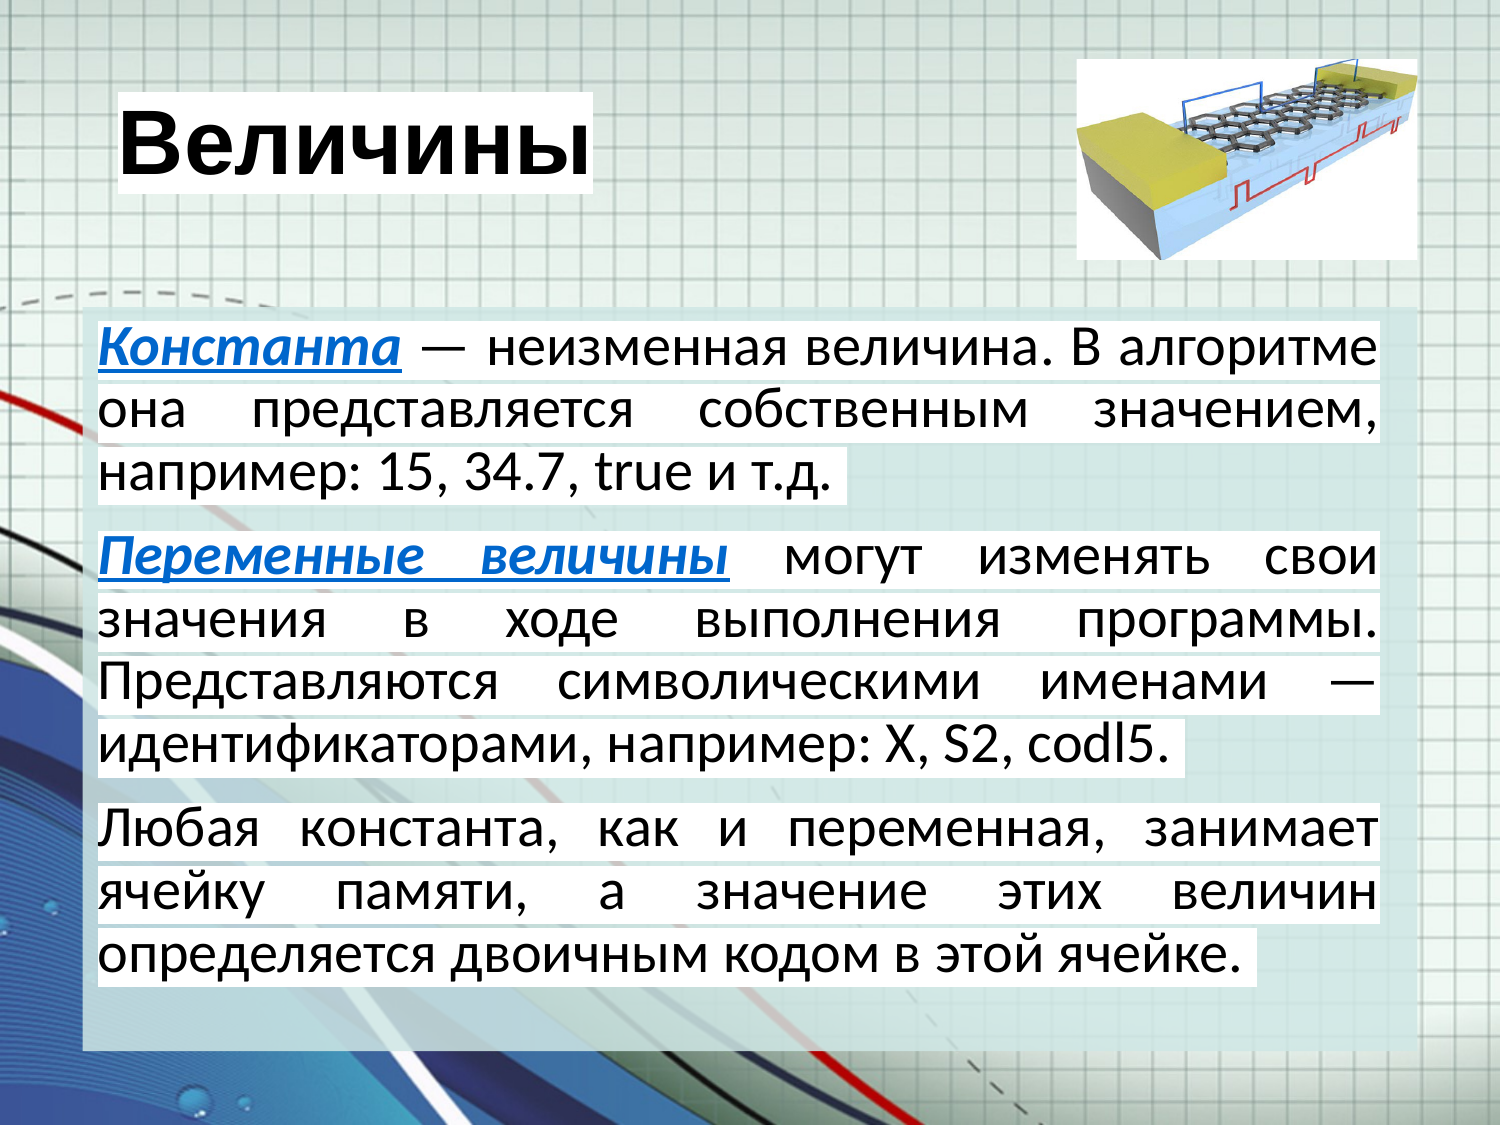

Величины
#
Константа — неизменная величина. В алгоритме она представляется собственным значением, например: 15, 34.7, true и т.д.
Переменные величины могут изменять свои значения в ходе выполнения программы. Представляются символическими именами — идентификаторами, например: X, S2, codl5.
Любая константа, как и переменная, занимает ячейку памяти, а значение этих величин определяется двоичным кодом в этой ячейке.